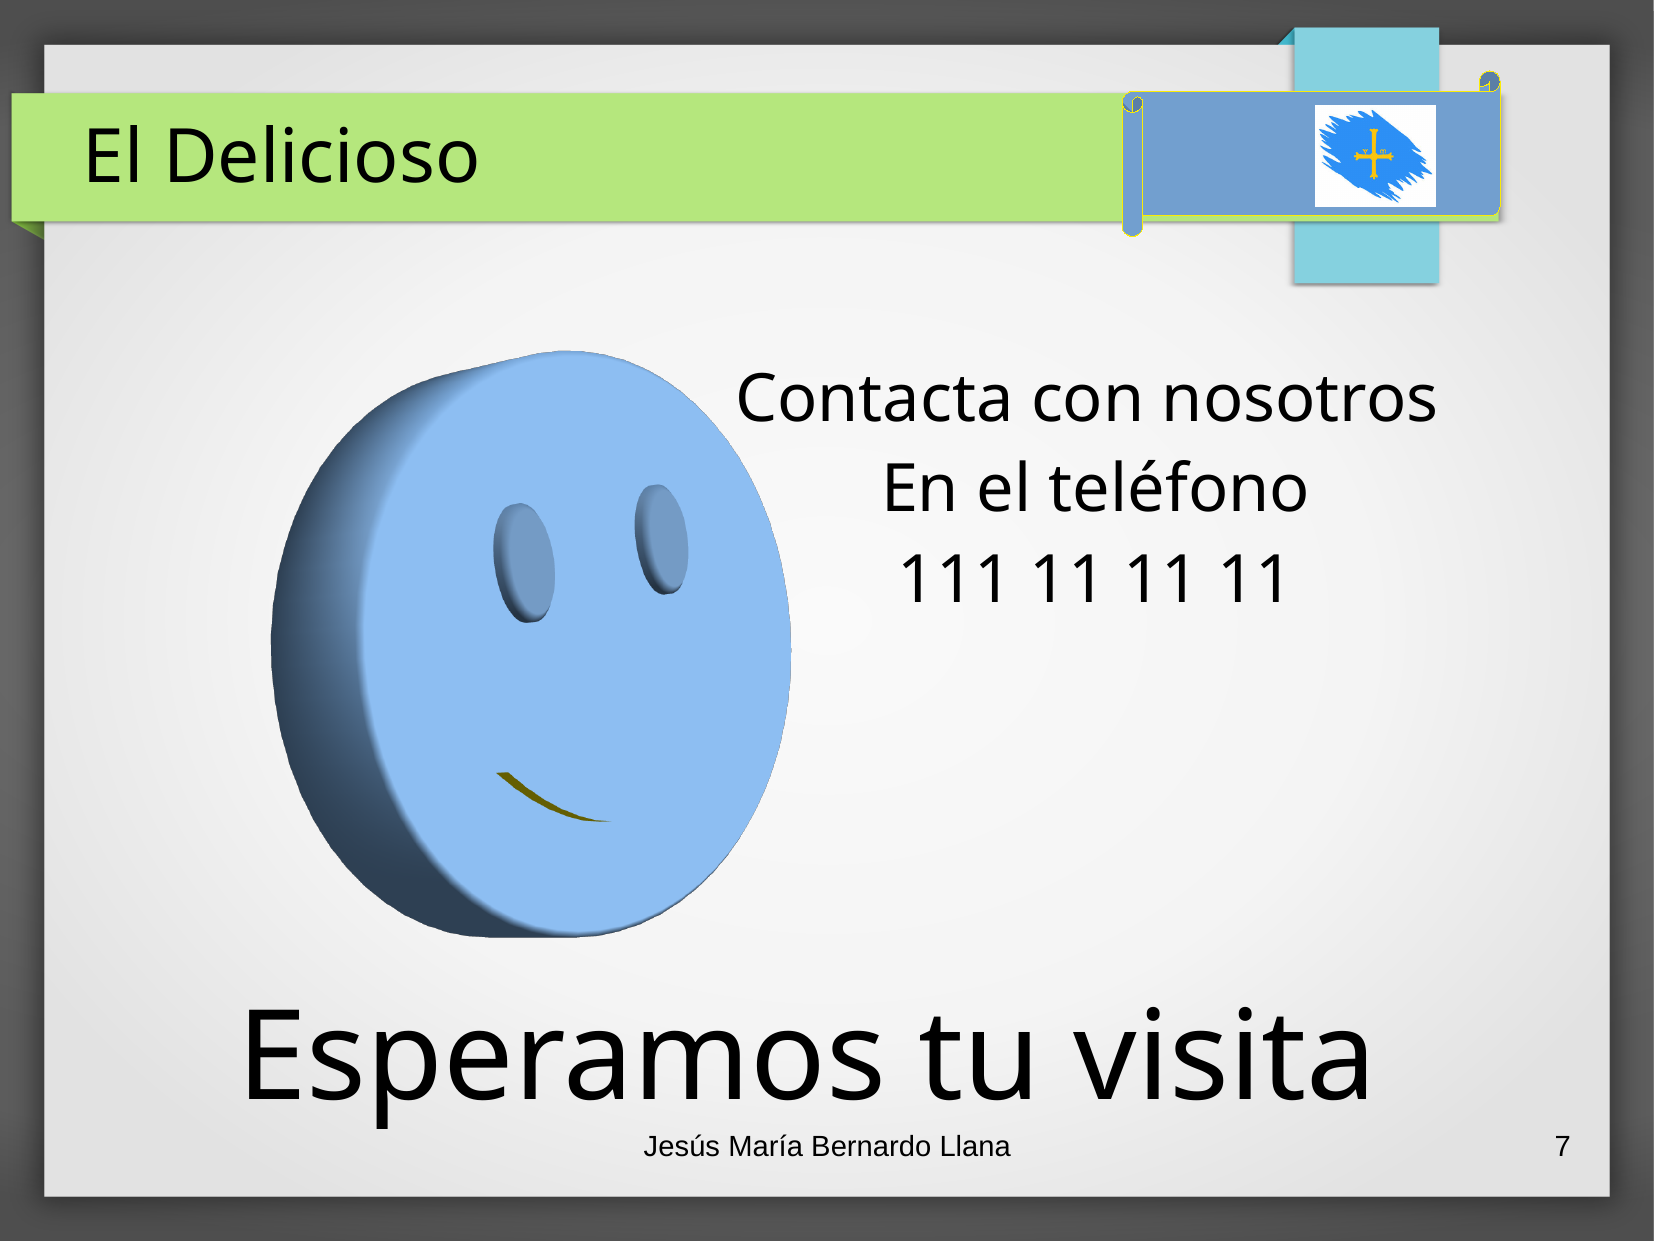

# El Delicioso
Contacta con nosotros
En el teléfono
111 11 11 11
Esperamos tu visita
Jesús María Bernardo Llana
7